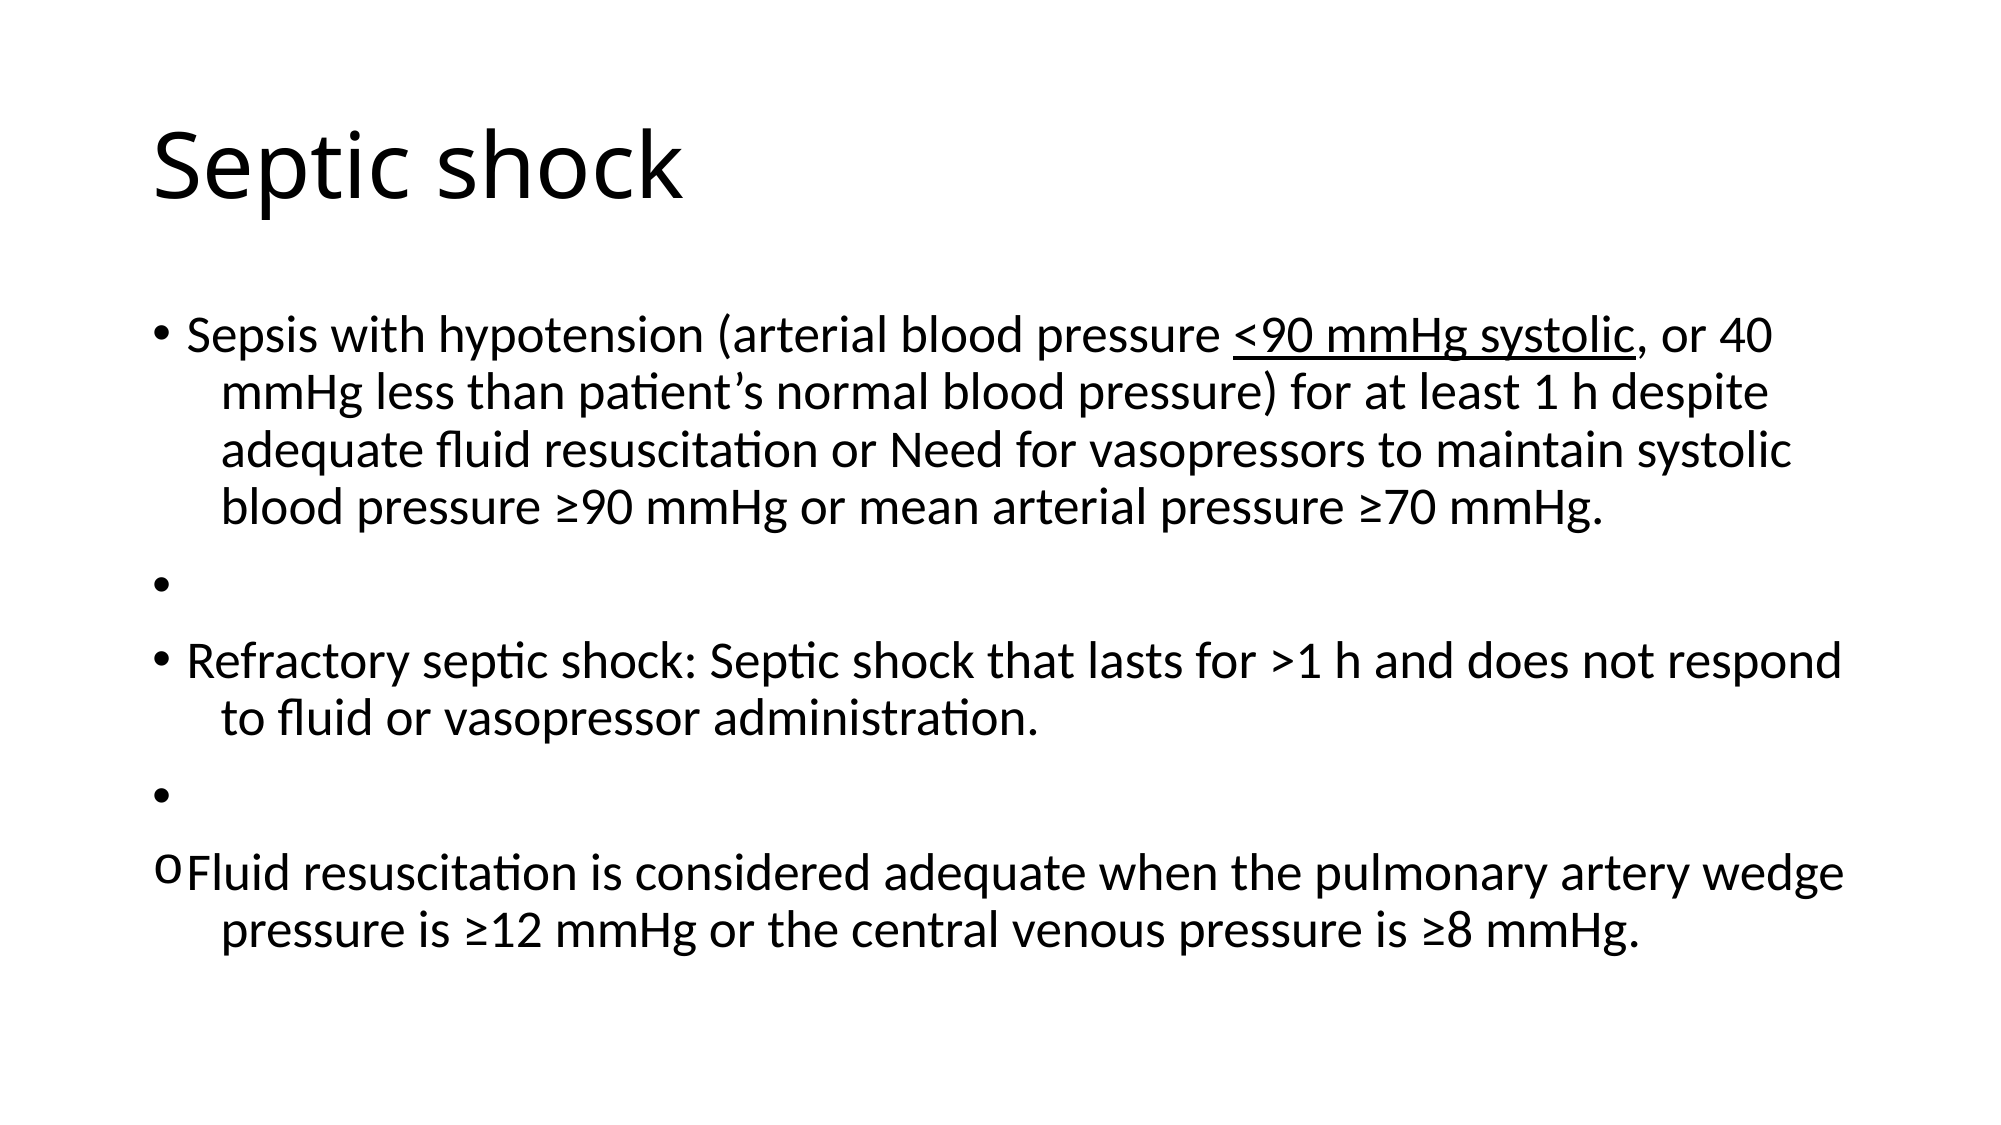

# Septic shock
Sepsis with hypotension (arterial blood pressure <90 mmHg systolic, or 40 mmHg less than patient’s normal blood pressure) for at least 1 h despite adequate fluid resuscitation or Need for vasopressors to maintain systolic blood pressure ≥90 mmHg or mean arterial pressure ≥70 mmHg.
Refractory septic shock: Septic shock that lasts for >1 h and does not respond to fluid or vasopressor administration.
Fluid resuscitation is considered adequate when the pulmonary artery wedge pressure is ≥12 mmHg or the central venous pressure is ≥8 mmHg.